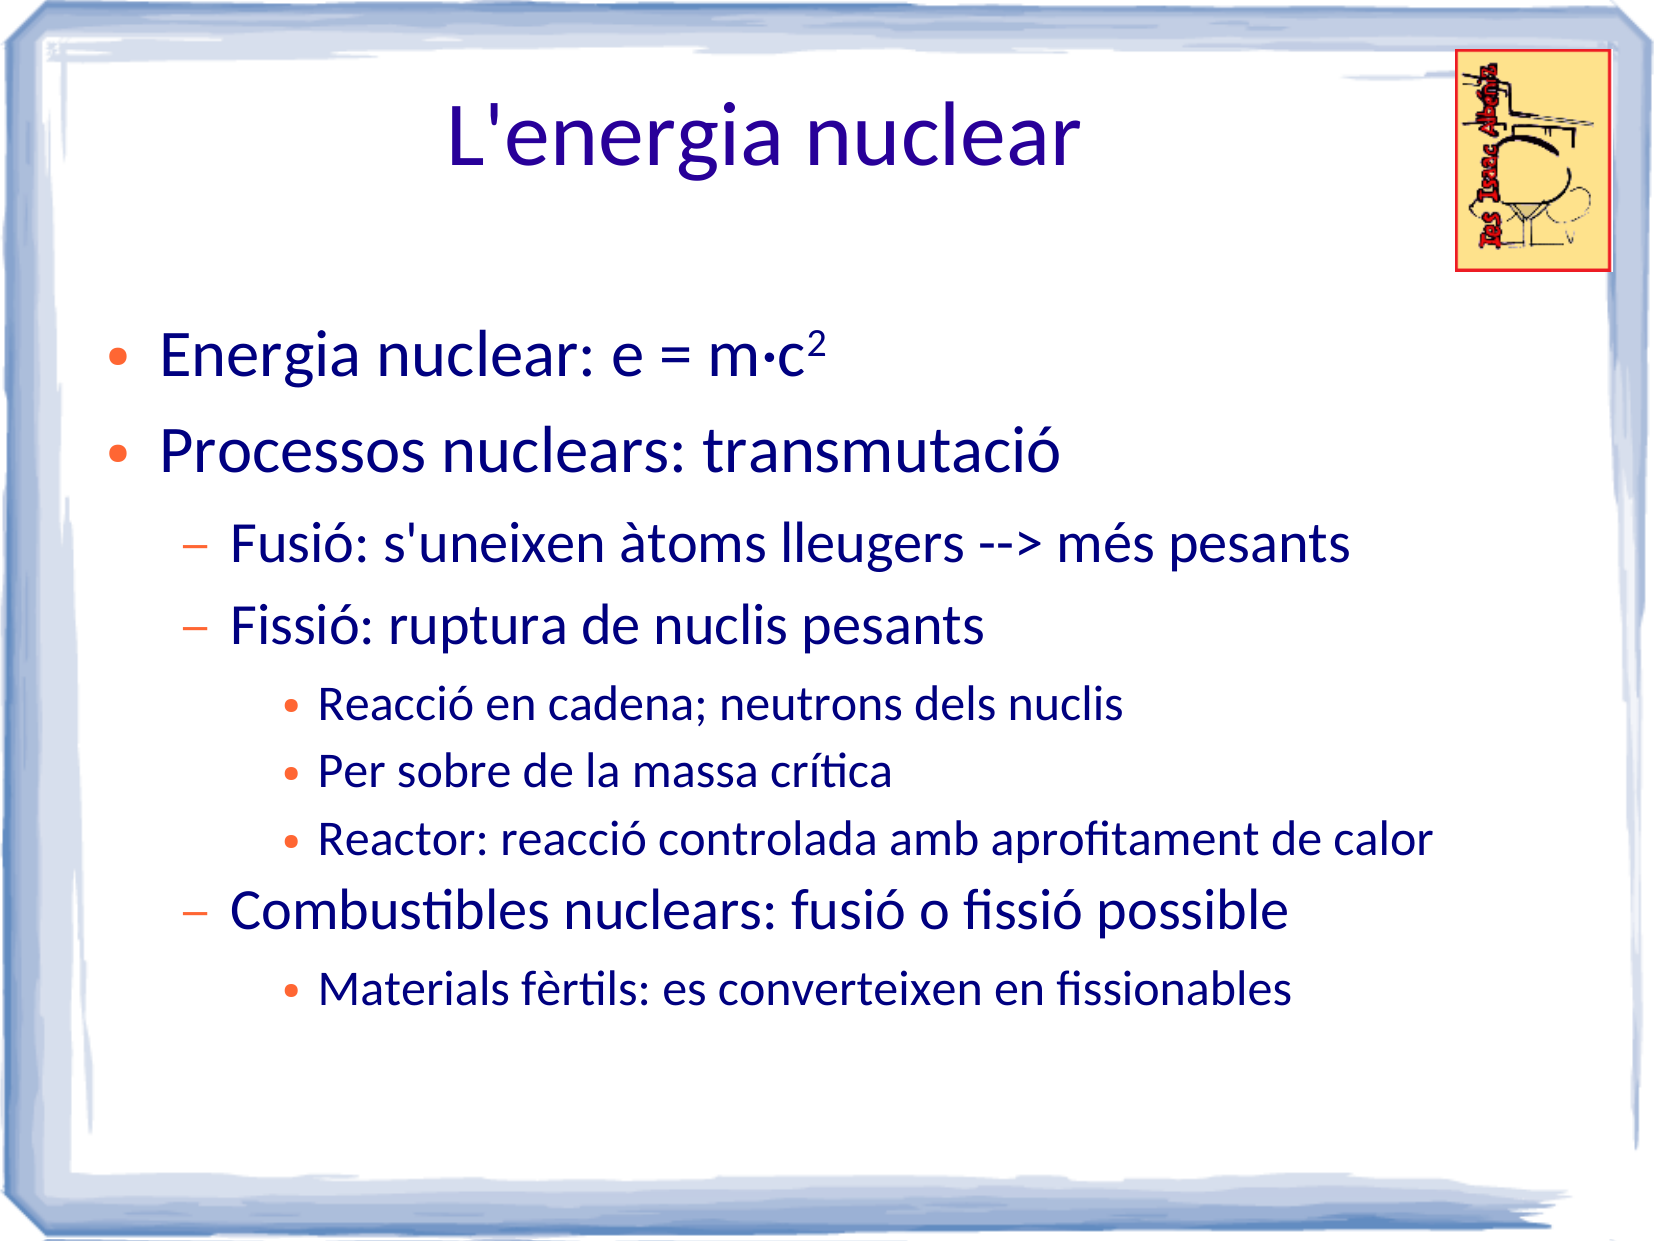

# L'energia nuclear
Energia nuclear: e = m·c2
Processos nuclears: transmutació
Fusió: s'uneixen àtoms lleugers --> més pesants
Fissió: ruptura de nuclis pesants
Reacció en cadena; neutrons dels nuclis
Per sobre de la massa crítica
Reactor: reacció controlada amb aprofitament de calor
Combustibles nuclears: fusió o fissió possible
Materials fèrtils: es converteixen en fissionables